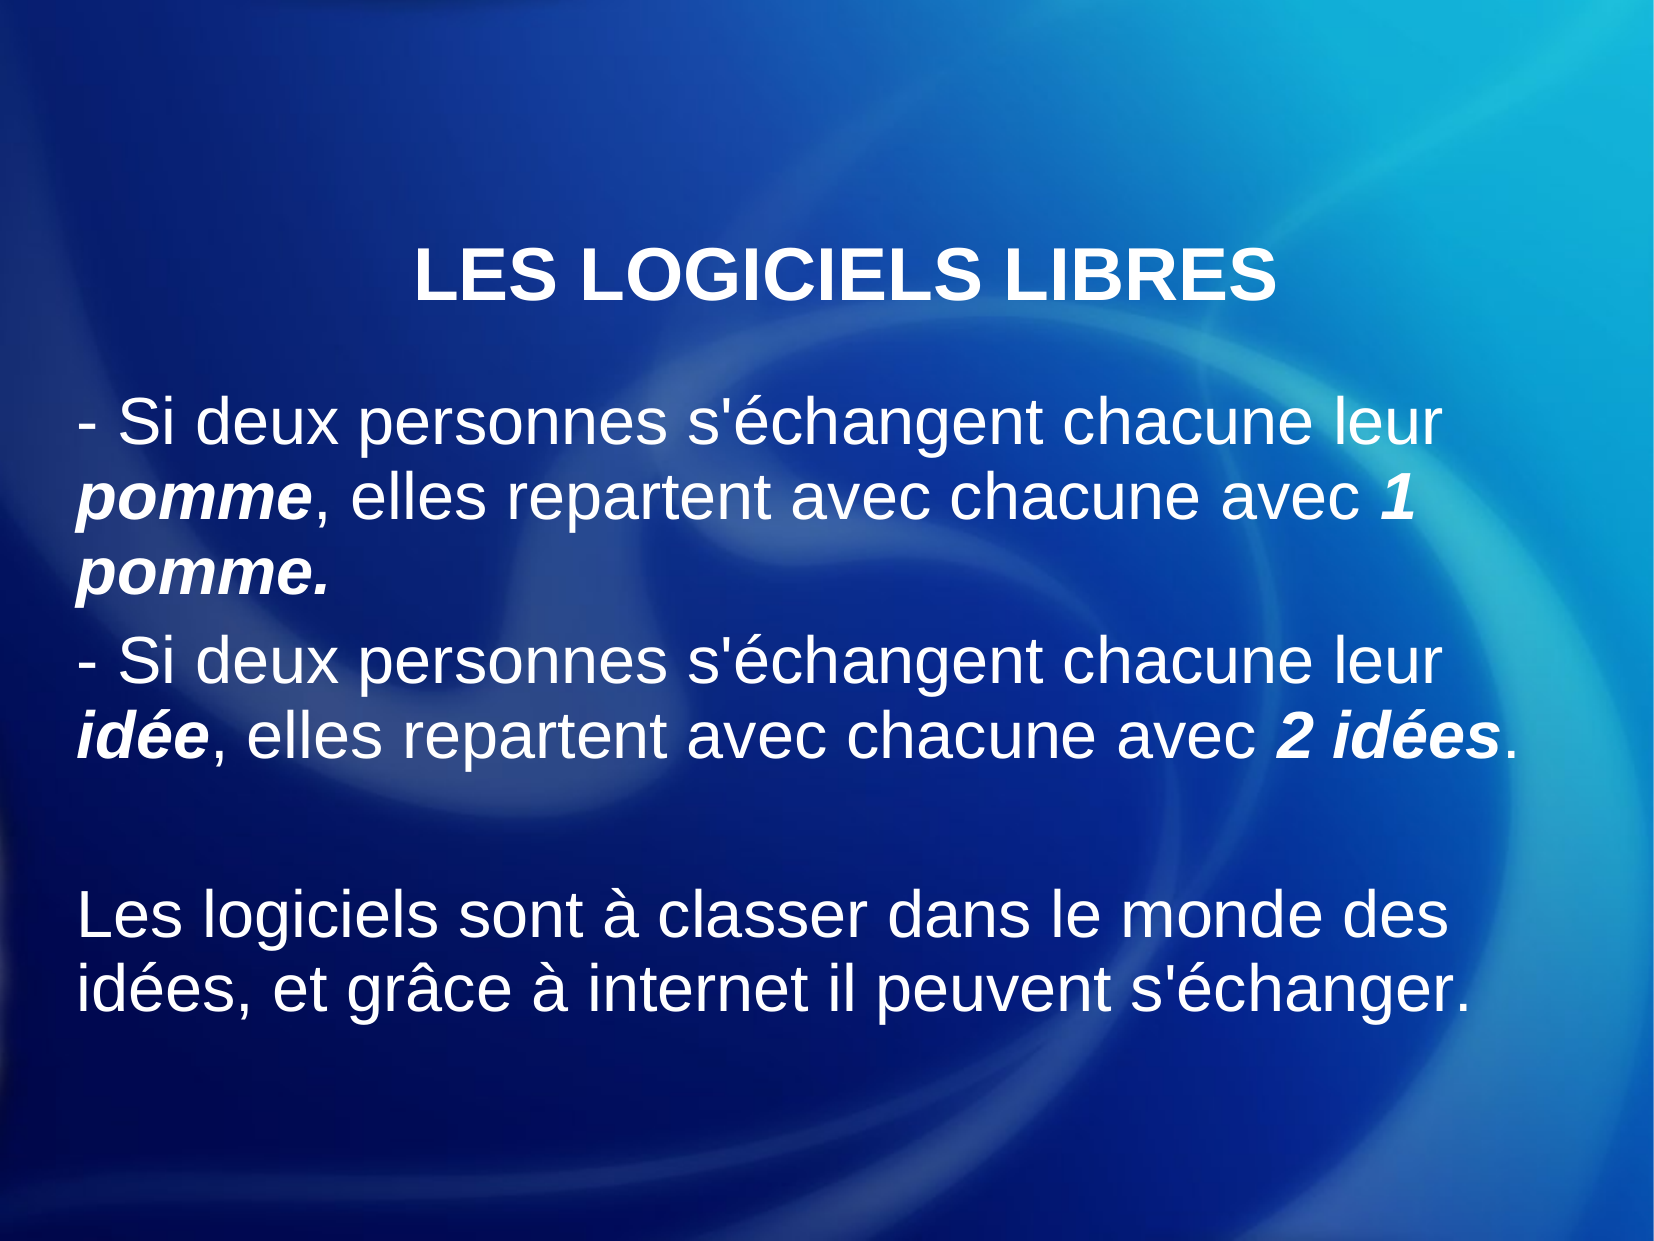

# LES LOGICIELS LIBRES
- Si deux personnes s'échangent chacune leur pomme, elles repartent avec chacune avec 1 pomme.
- Si deux personnes s'échangent chacune leur idée, elles repartent avec chacune avec 2 idées.
Les logiciels sont à classer dans le monde des idées, et grâce à internet il peuvent s'échanger.